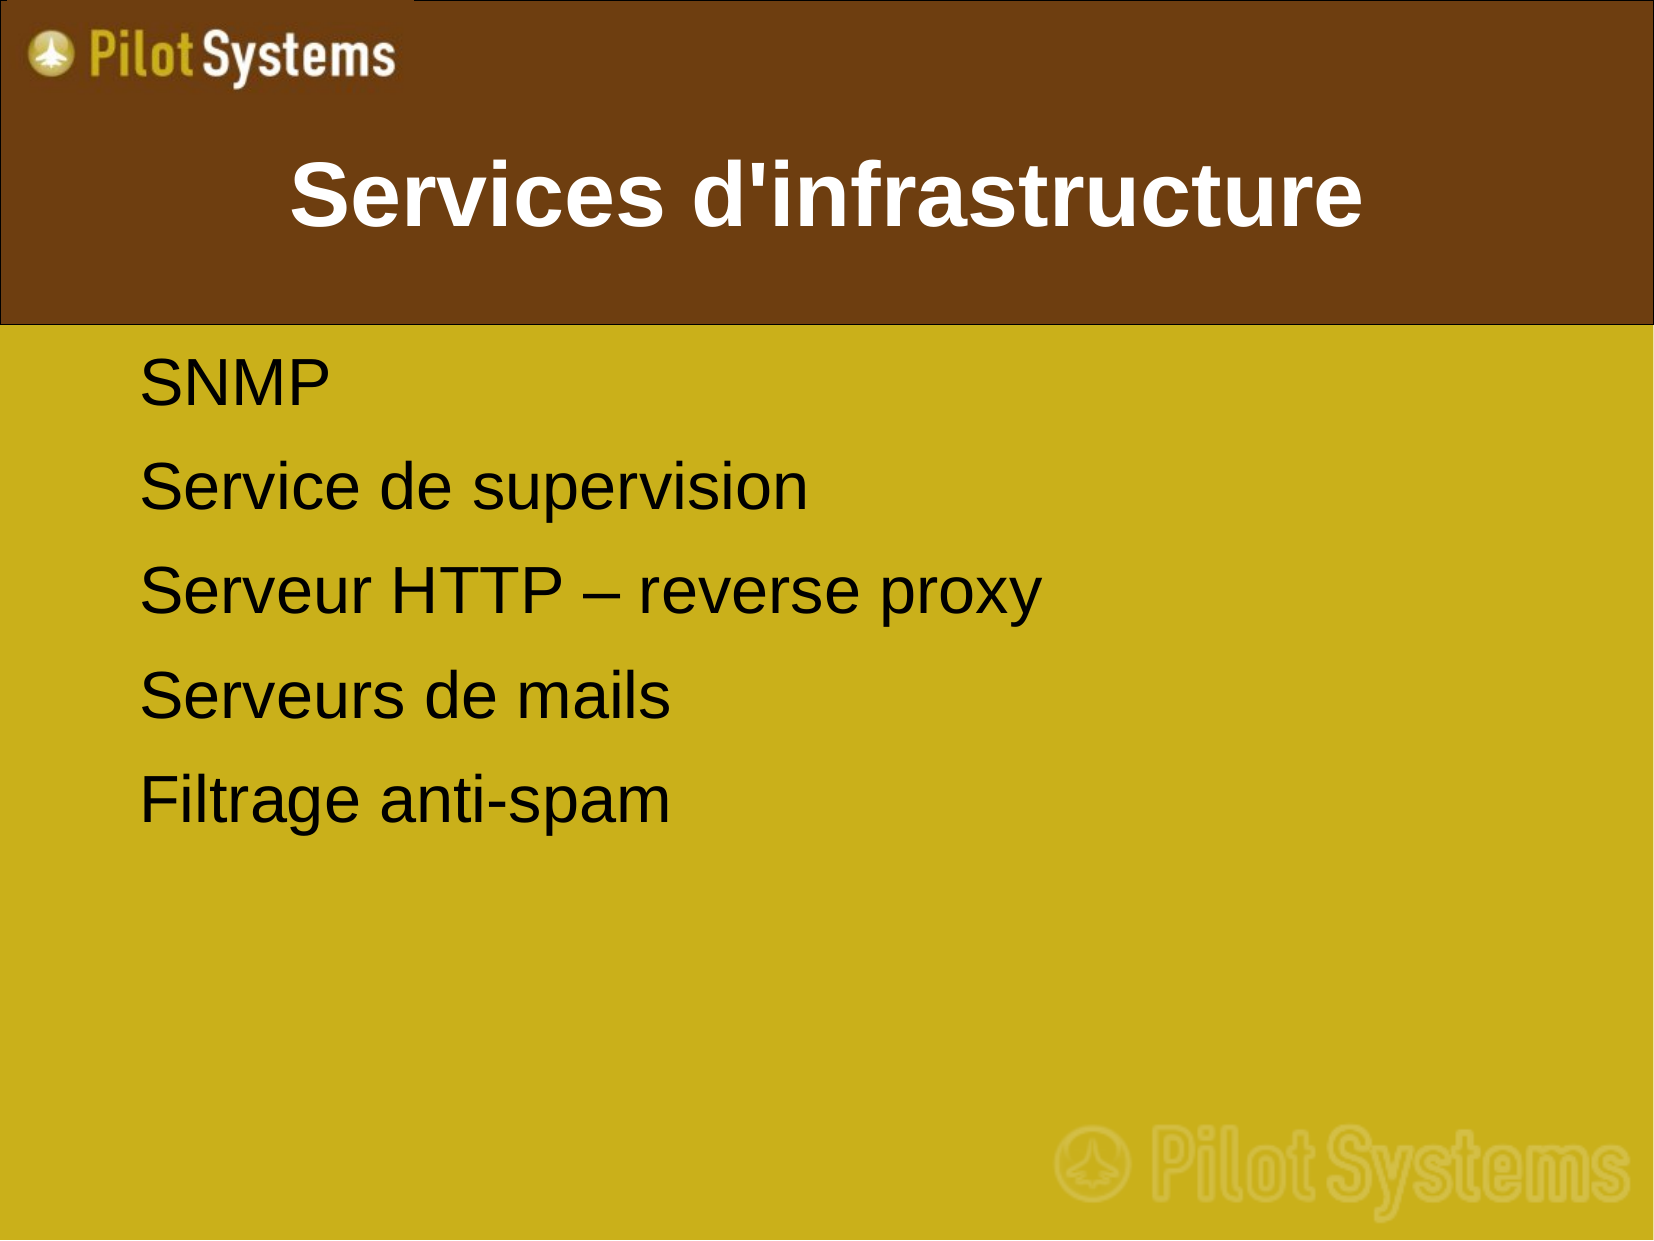

# Services d'infrastructure
SNMP
Service de supervision
Serveur HTTP – reverse proxy
Serveurs de mails
Filtrage anti-spam